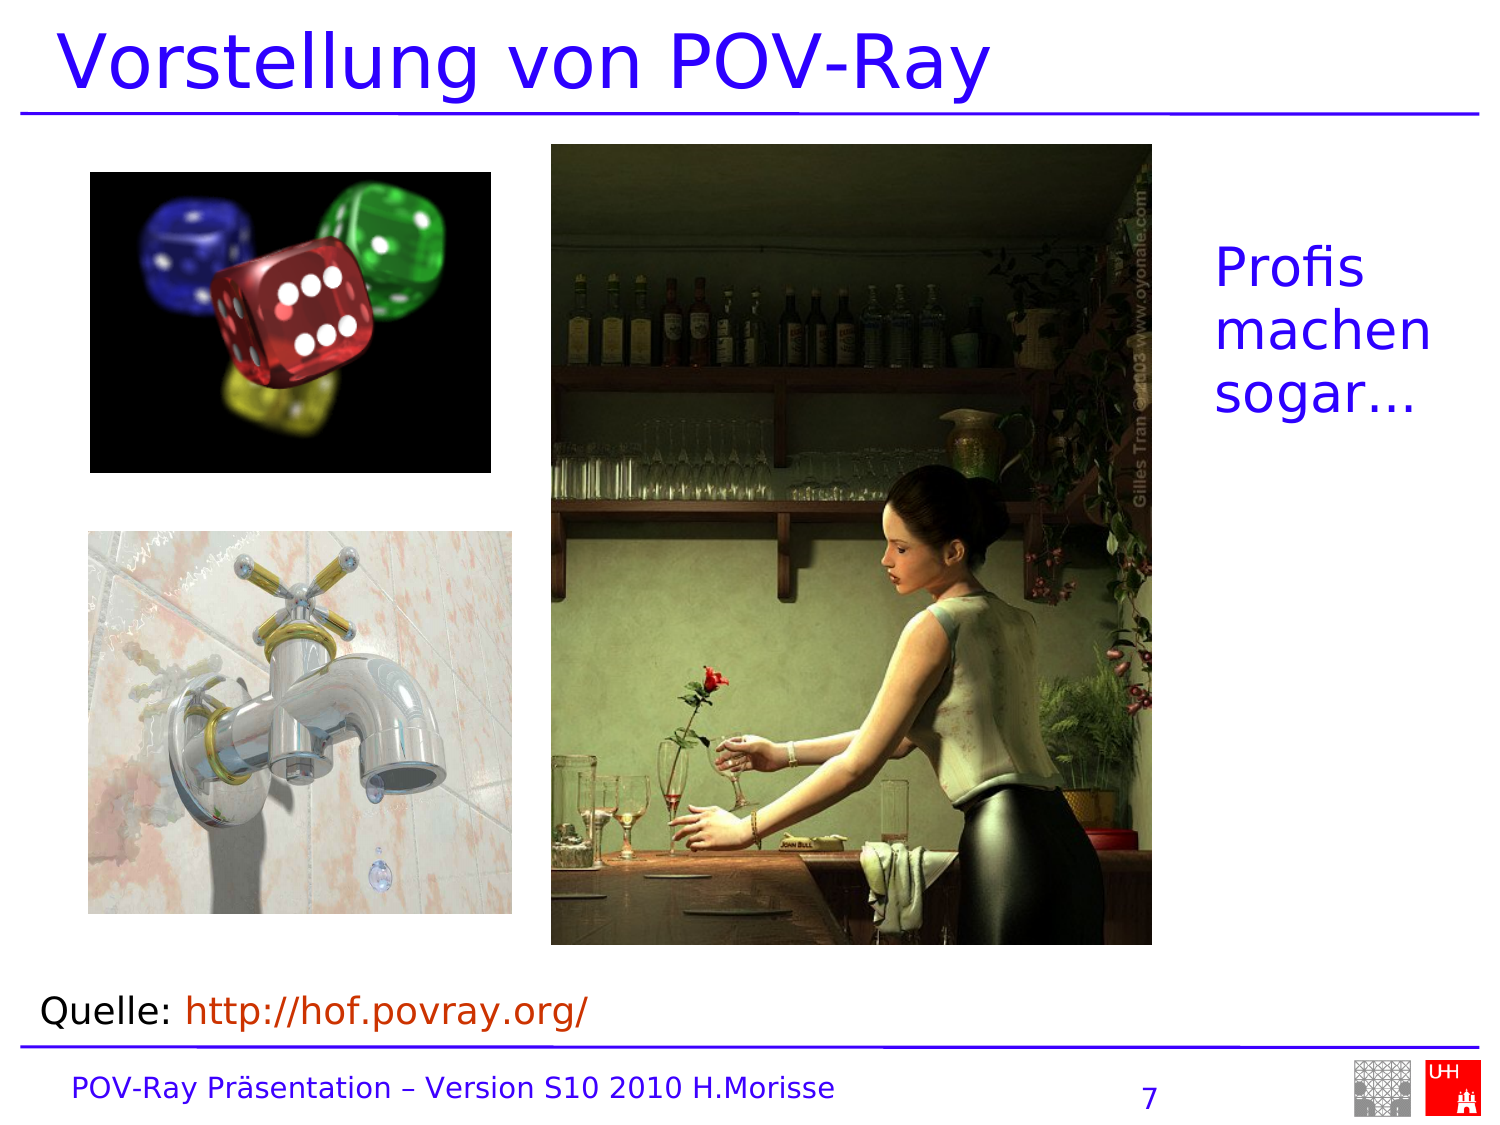

# Vorstellung von POV-Ray
Profis
machen
sogar...
Quelle: http://hof.povray.org/